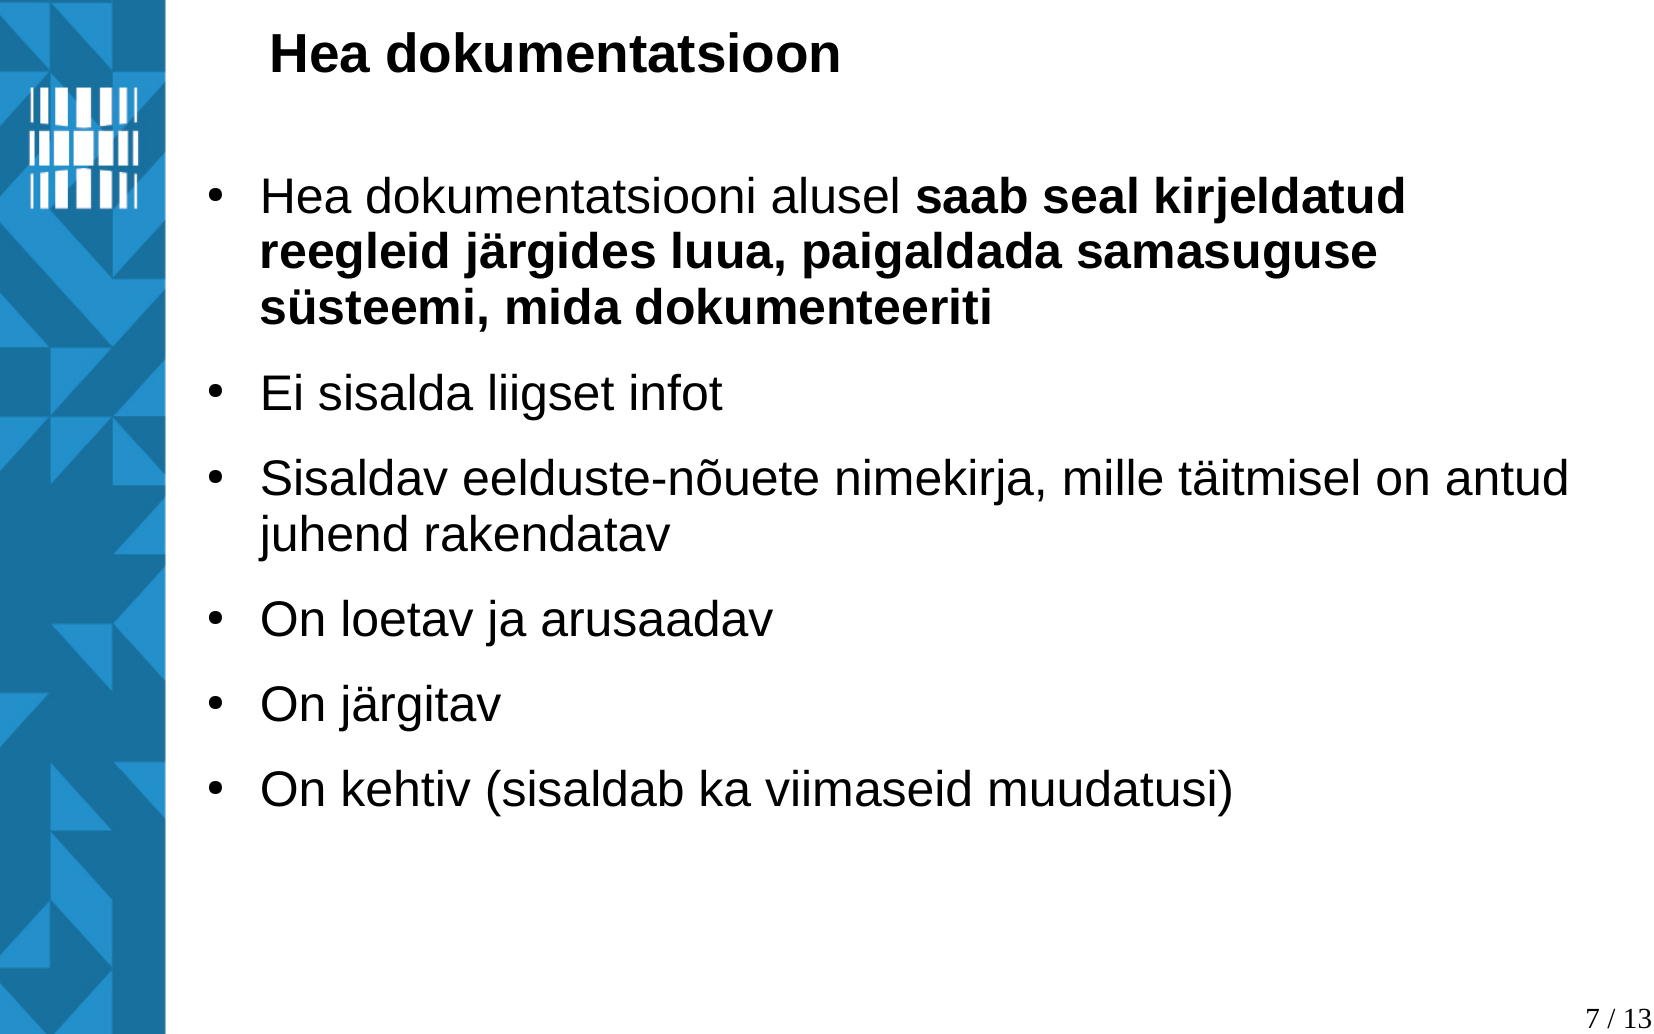

# Hea dokumentatsioon
Hea dokumentatsiooni alusel saab seal kirjeldatud reegleid järgides luua, paigaldada samasuguse süsteemi, mida dokumenteeriti
Ei sisalda liigset infot
Sisaldav eelduste-nõuete nimekirja, mille täitmisel on antud juhend rakendatav
On loetav ja arusaadav
On järgitav
On kehtiv (sisaldab ka viimaseid muudatusi)
7